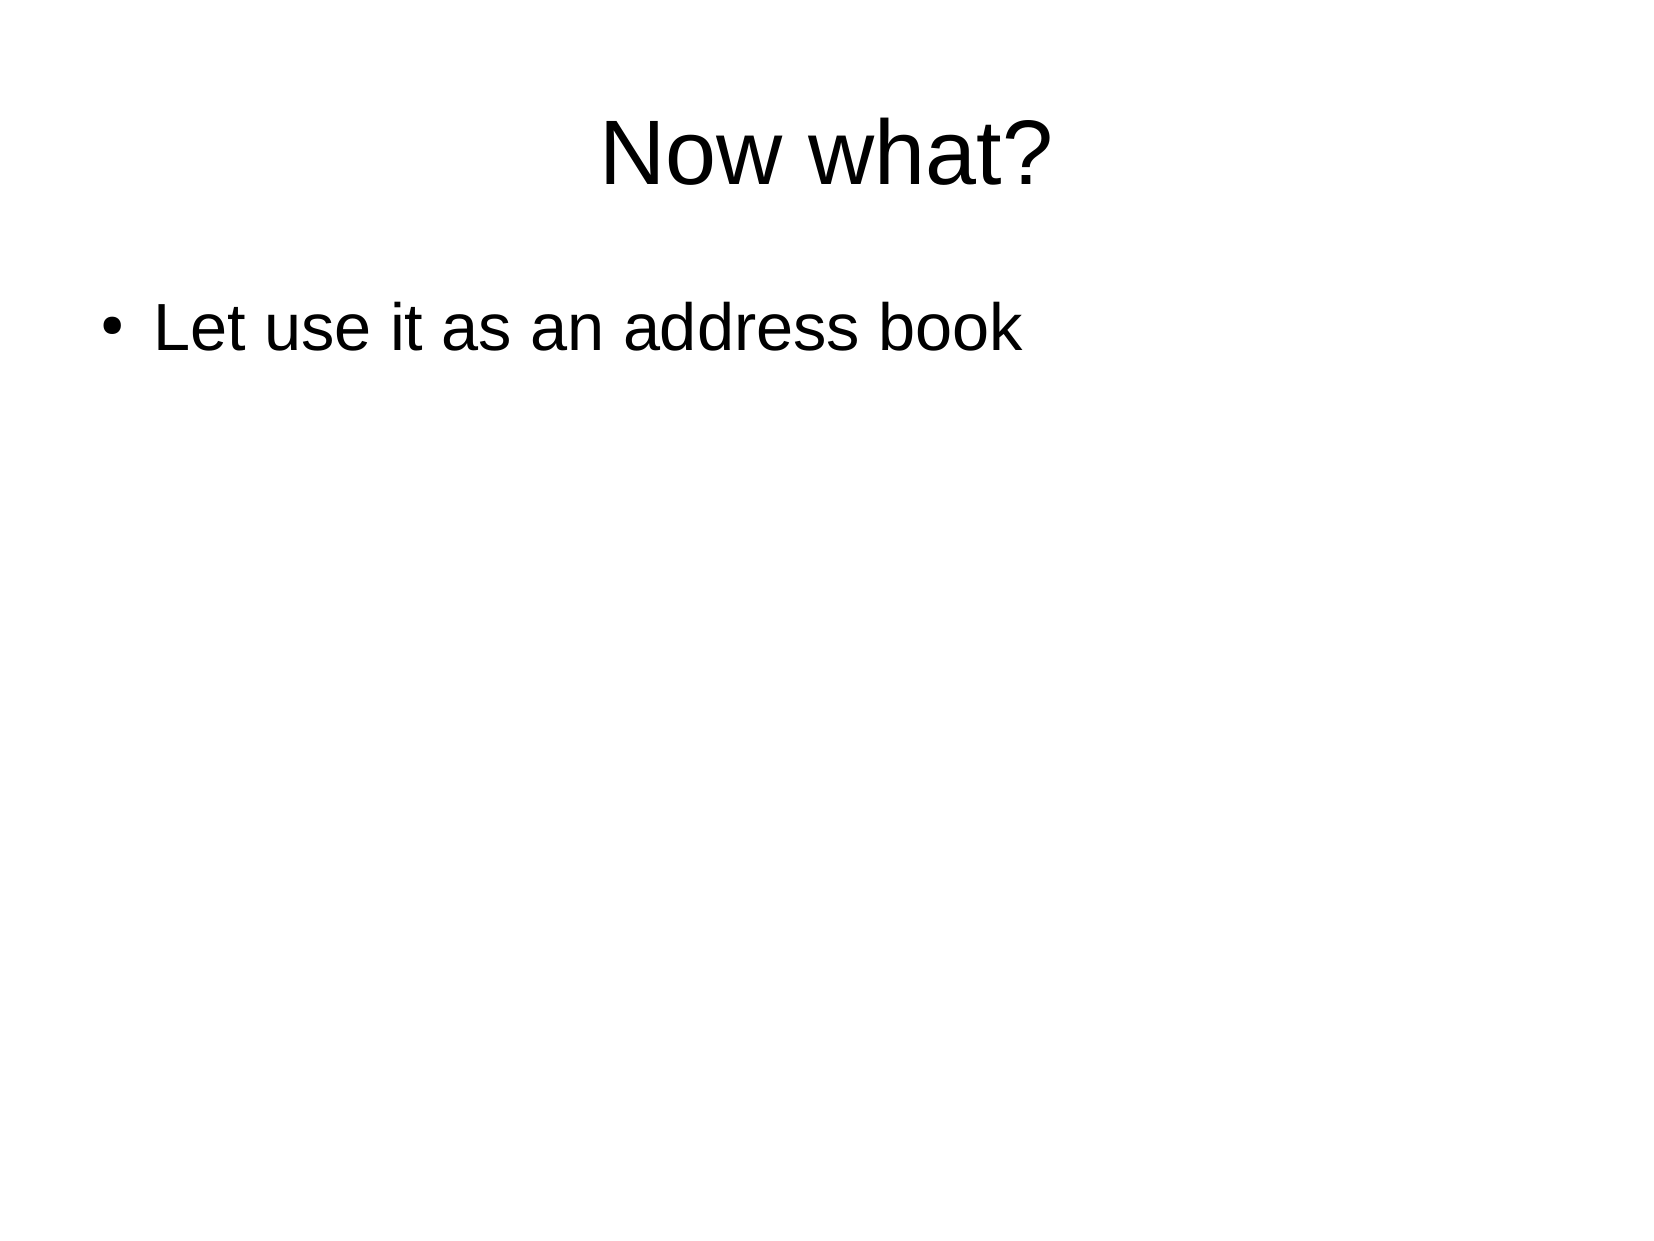

# Now what?
Let use it as an address book